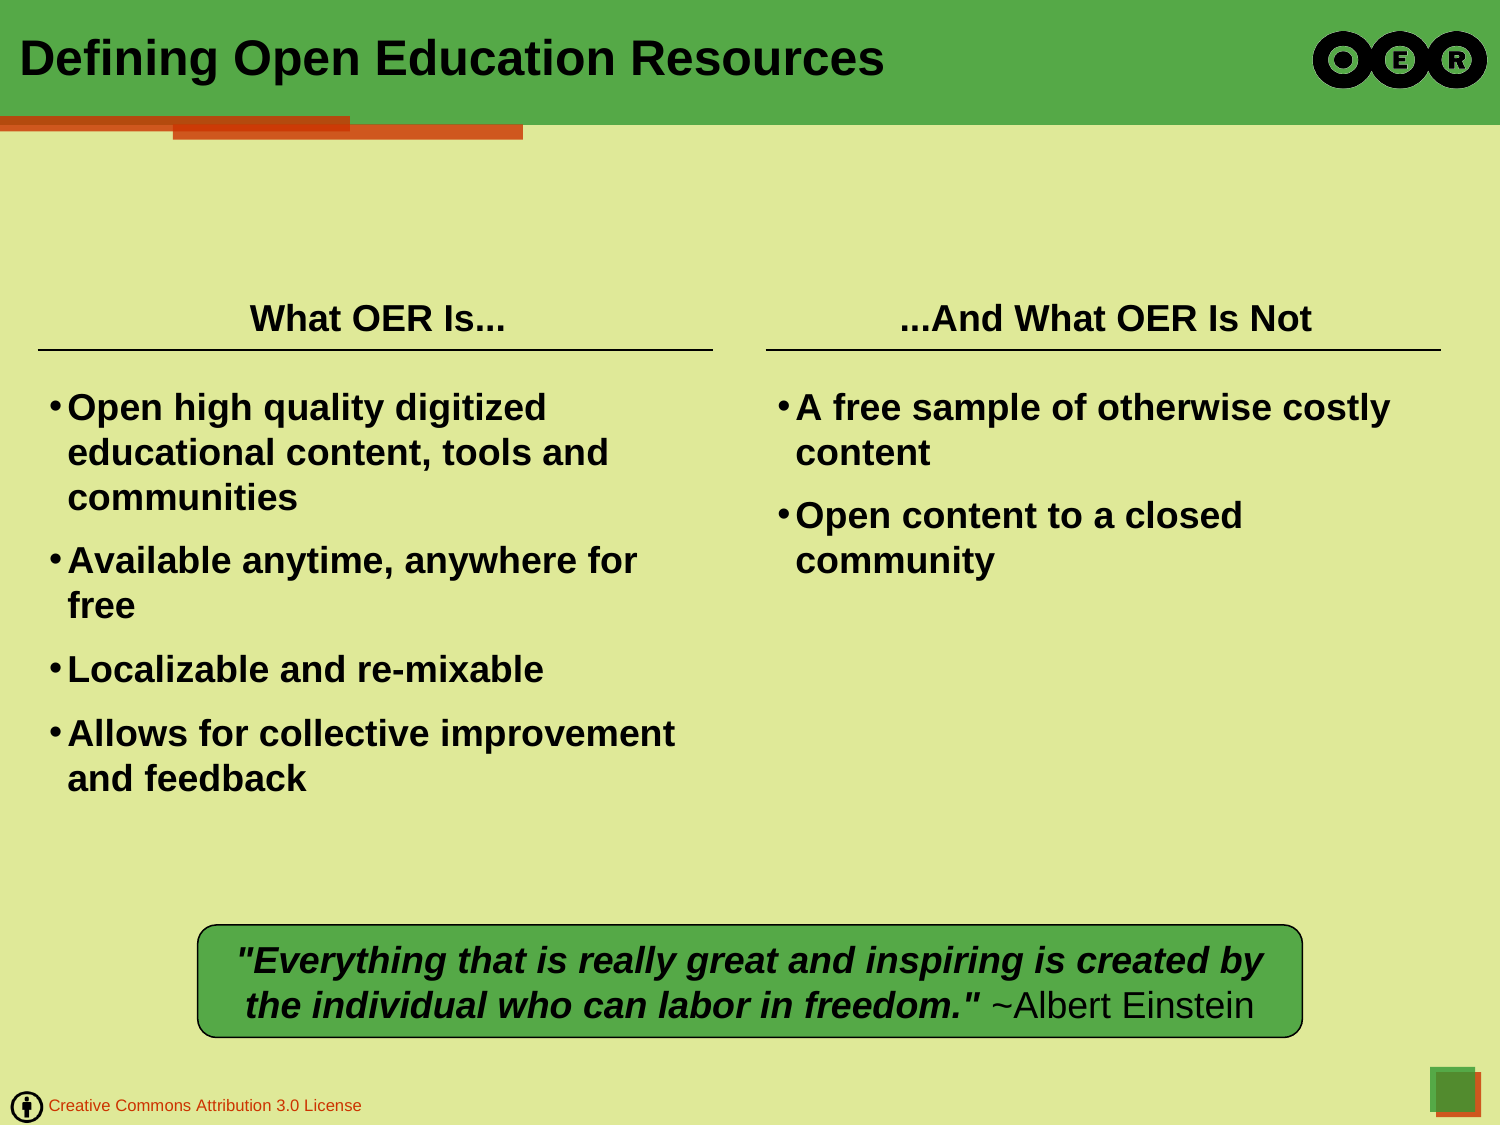

Defining Open Education Resources
What OER Is...
...And What OER Is Not
Open high quality digitized educational content, tools and communities
Available anytime, anywhere for free
Localizable and re-mixable
Allows for collective improvement and feedback
A free sample of otherwise costly content
Open content to a closed community
"Everything that is really great and inspiring is created by the individual who can labor in freedom." ~Albert Einstein